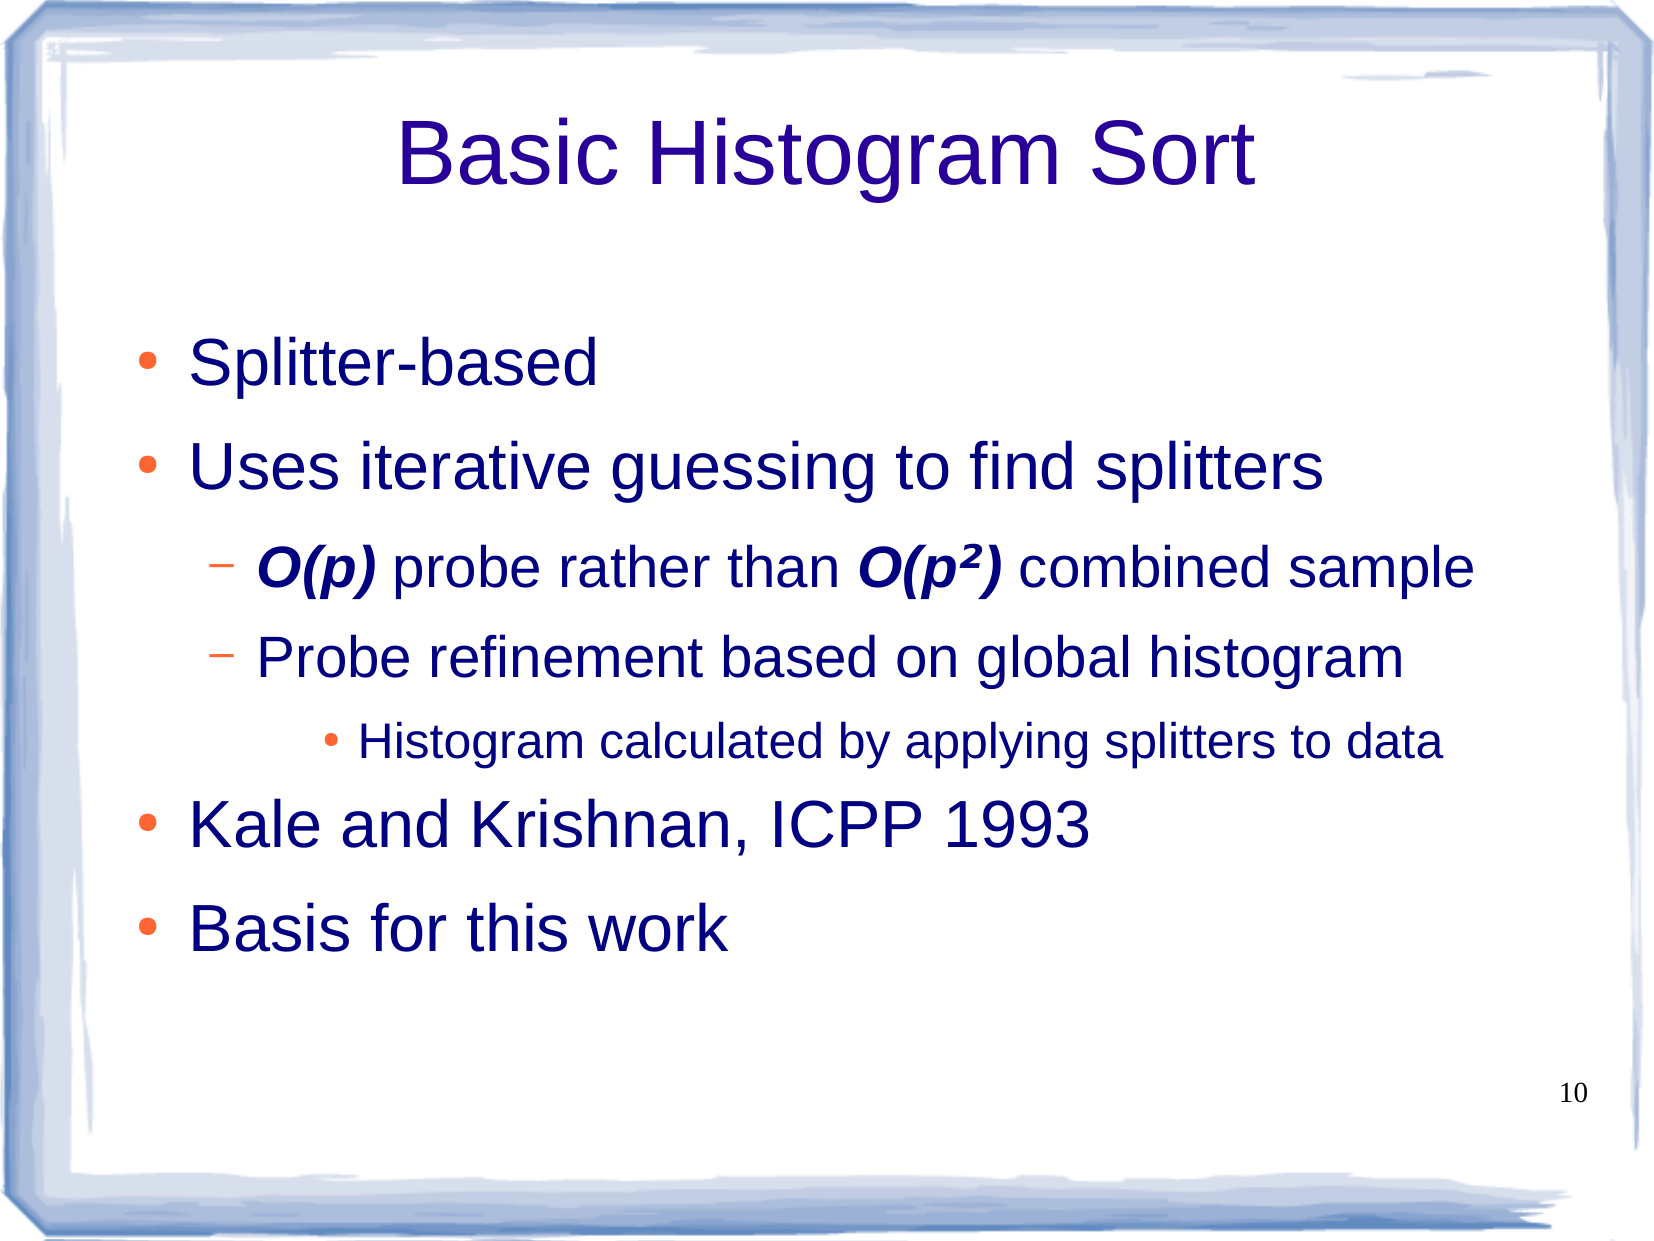

# Basic Histogram Sort
Splitter-based
Uses iterative guessing to find splitters
O(p) probe rather than O(p²) combined sample
Probe refinement based on global histogram
Histogram calculated by applying splitters to data
Kale and Krishnan, ICPP 1993
Basis for this work
10